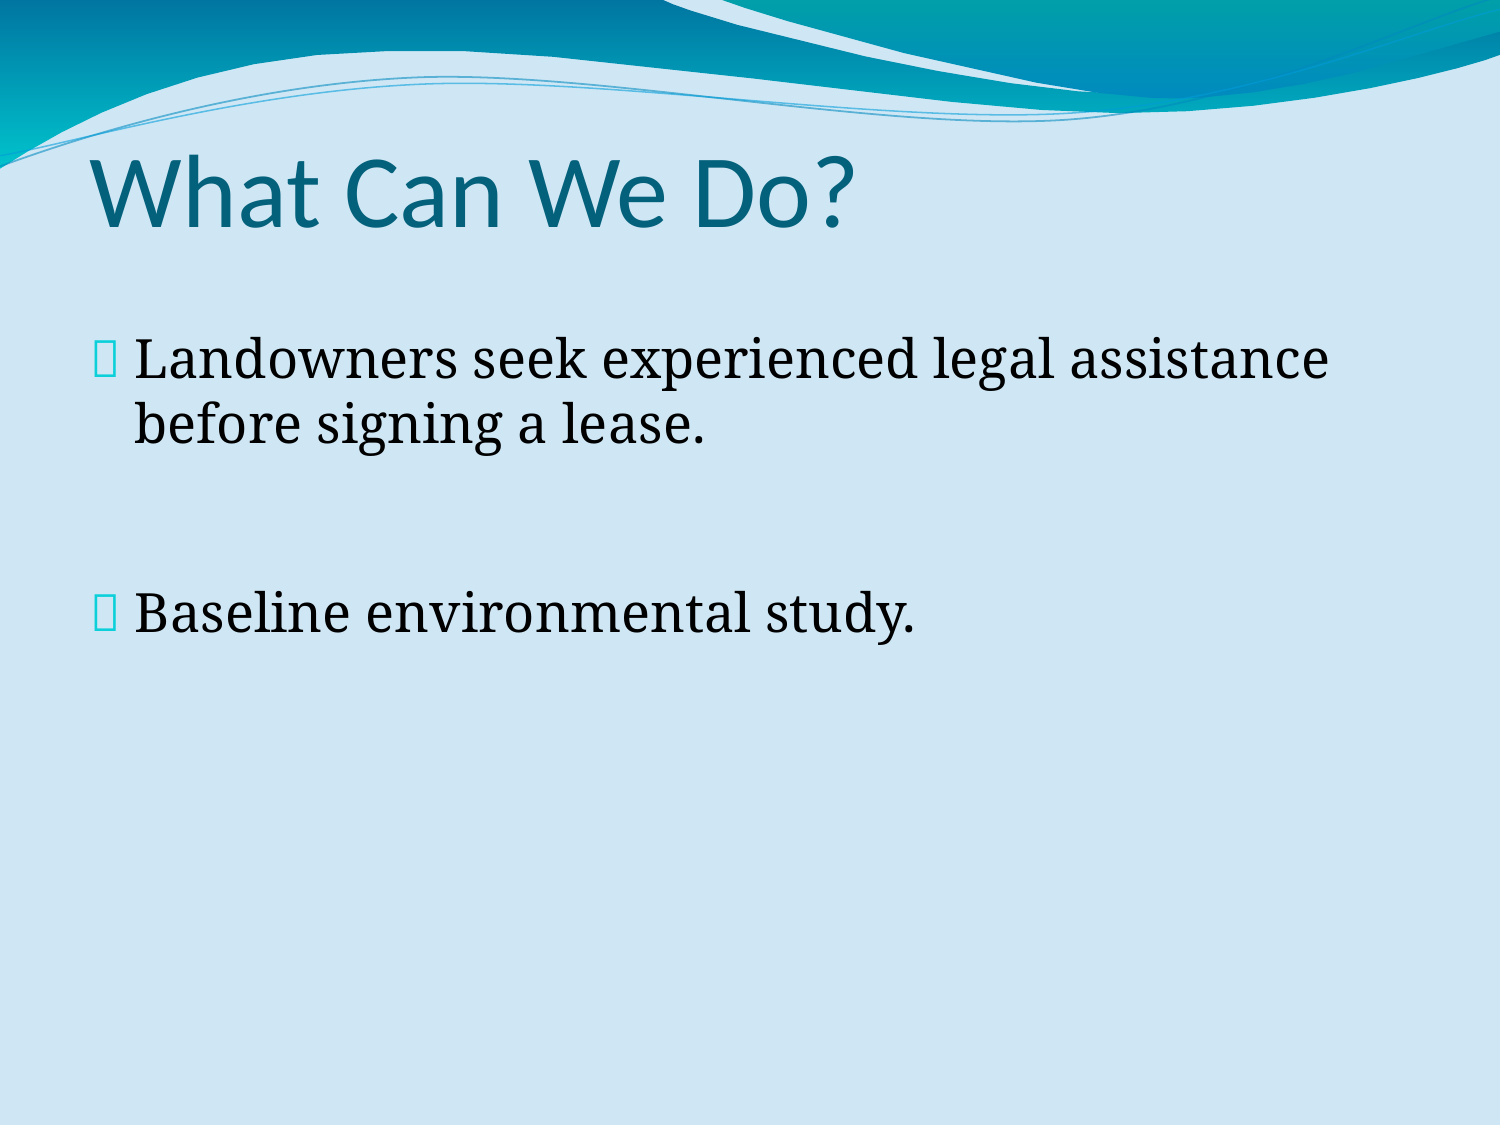

# What Can We Do?
Landowners seek experienced legal assistance before signing a lease.
Baseline environmental study.